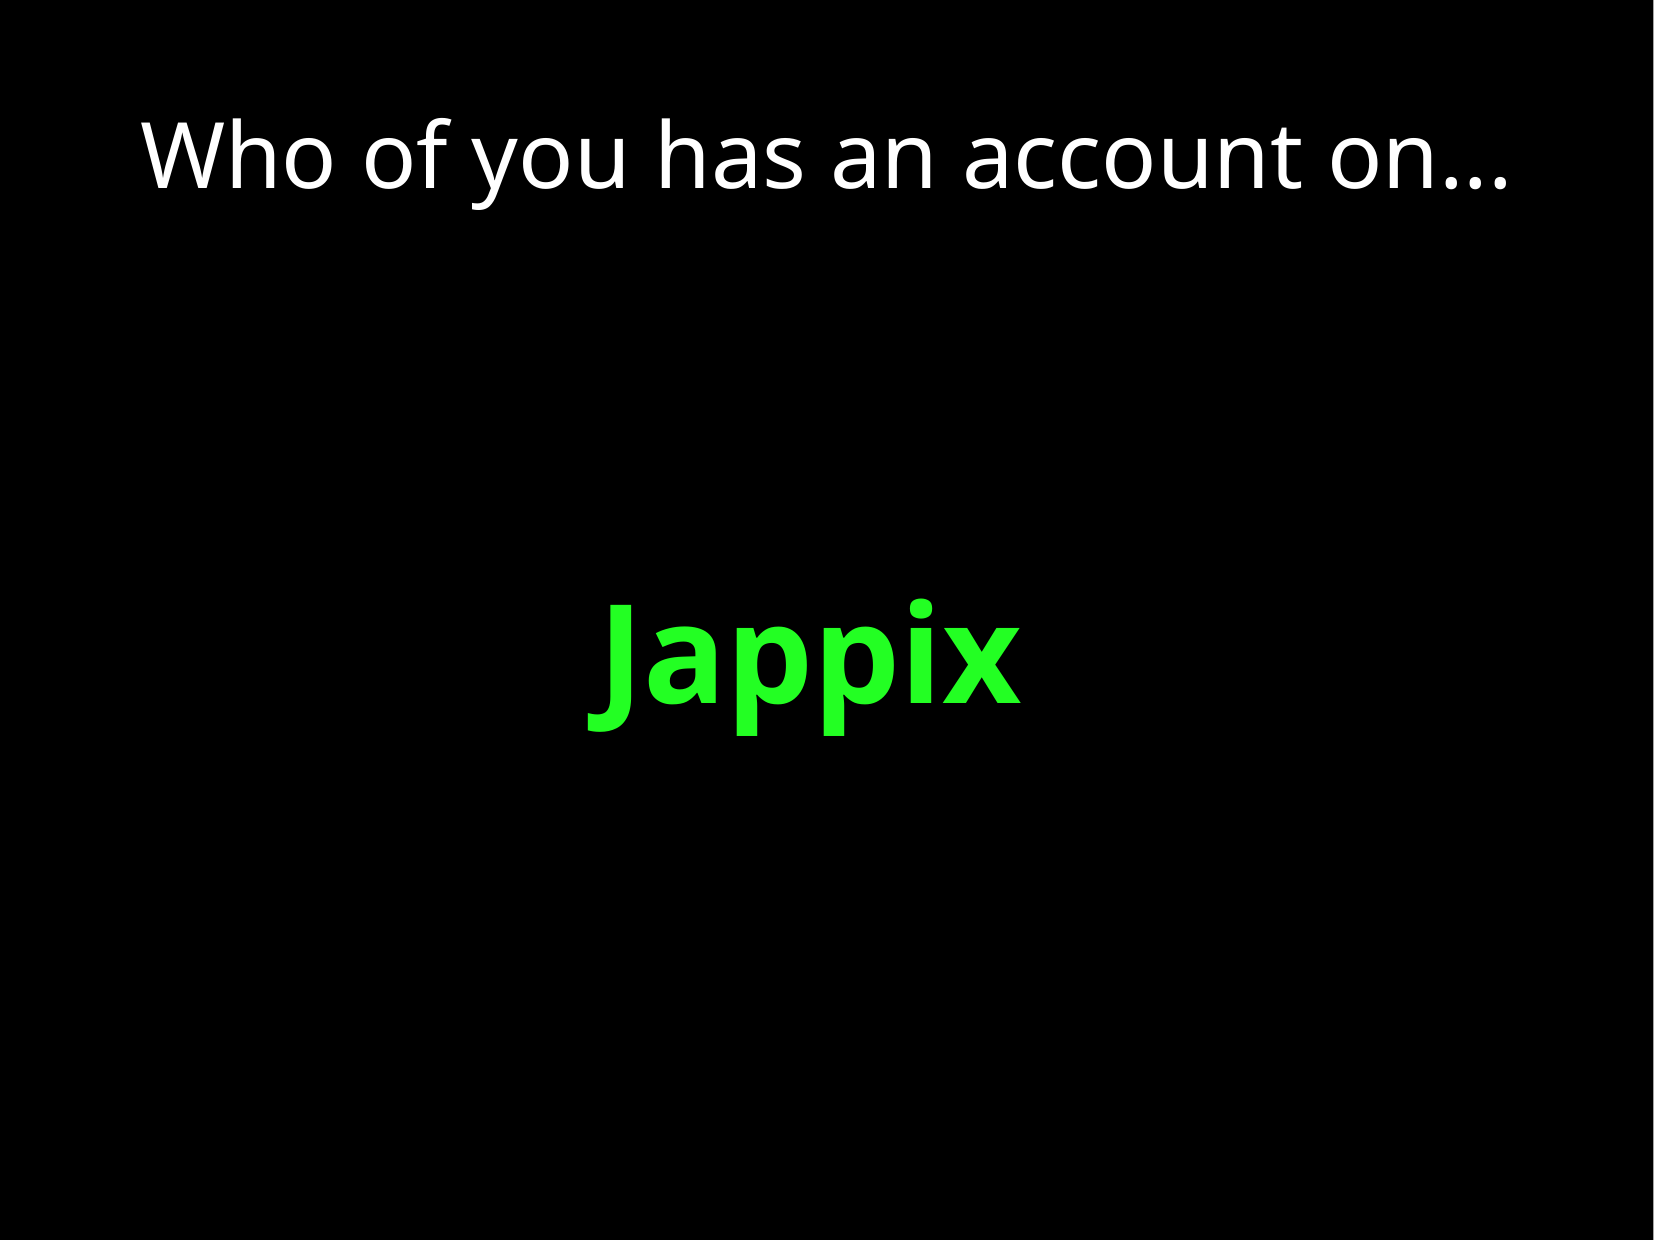

# Who of you has an account on...
Jappix